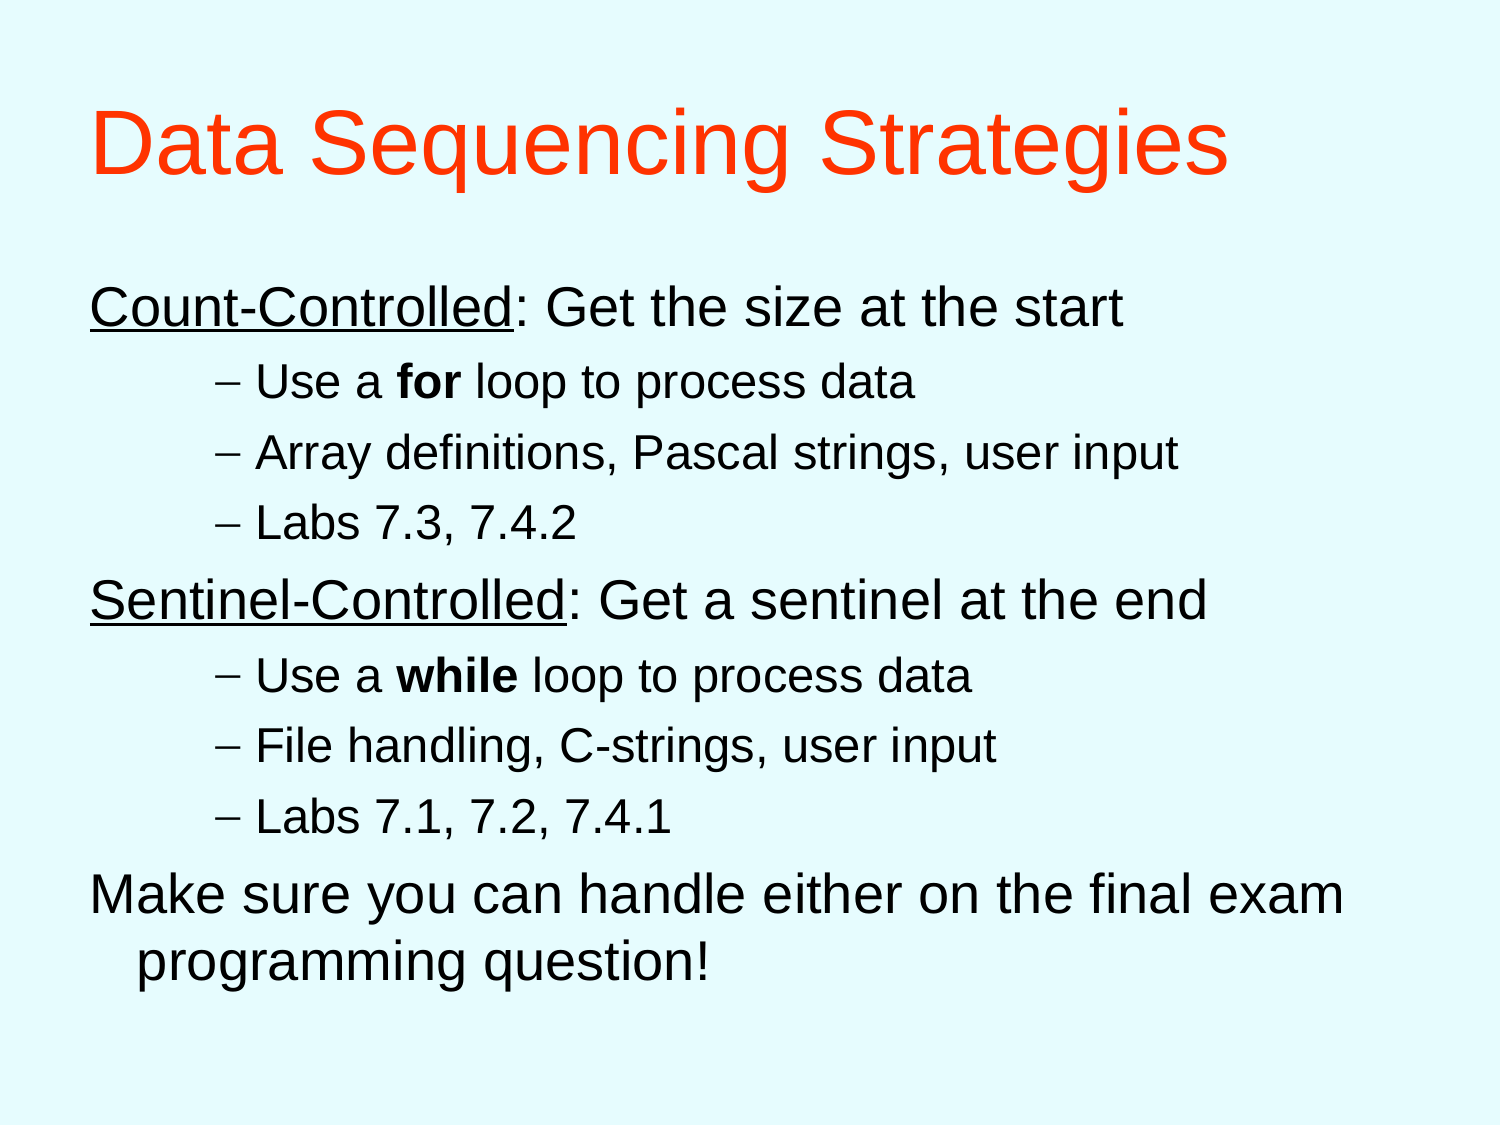

# Data Sequencing Strategies
Count-Controlled: Get the size at the start
Use a for loop to process data
Array definitions, Pascal strings, user input
Labs 7.3, 7.4.2
Sentinel-Controlled: Get a sentinel at the end
Use a while loop to process data
File handling, C-strings, user input
Labs 7.1, 7.2, 7.4.1
Make sure you can handle either on the final exam programming question!